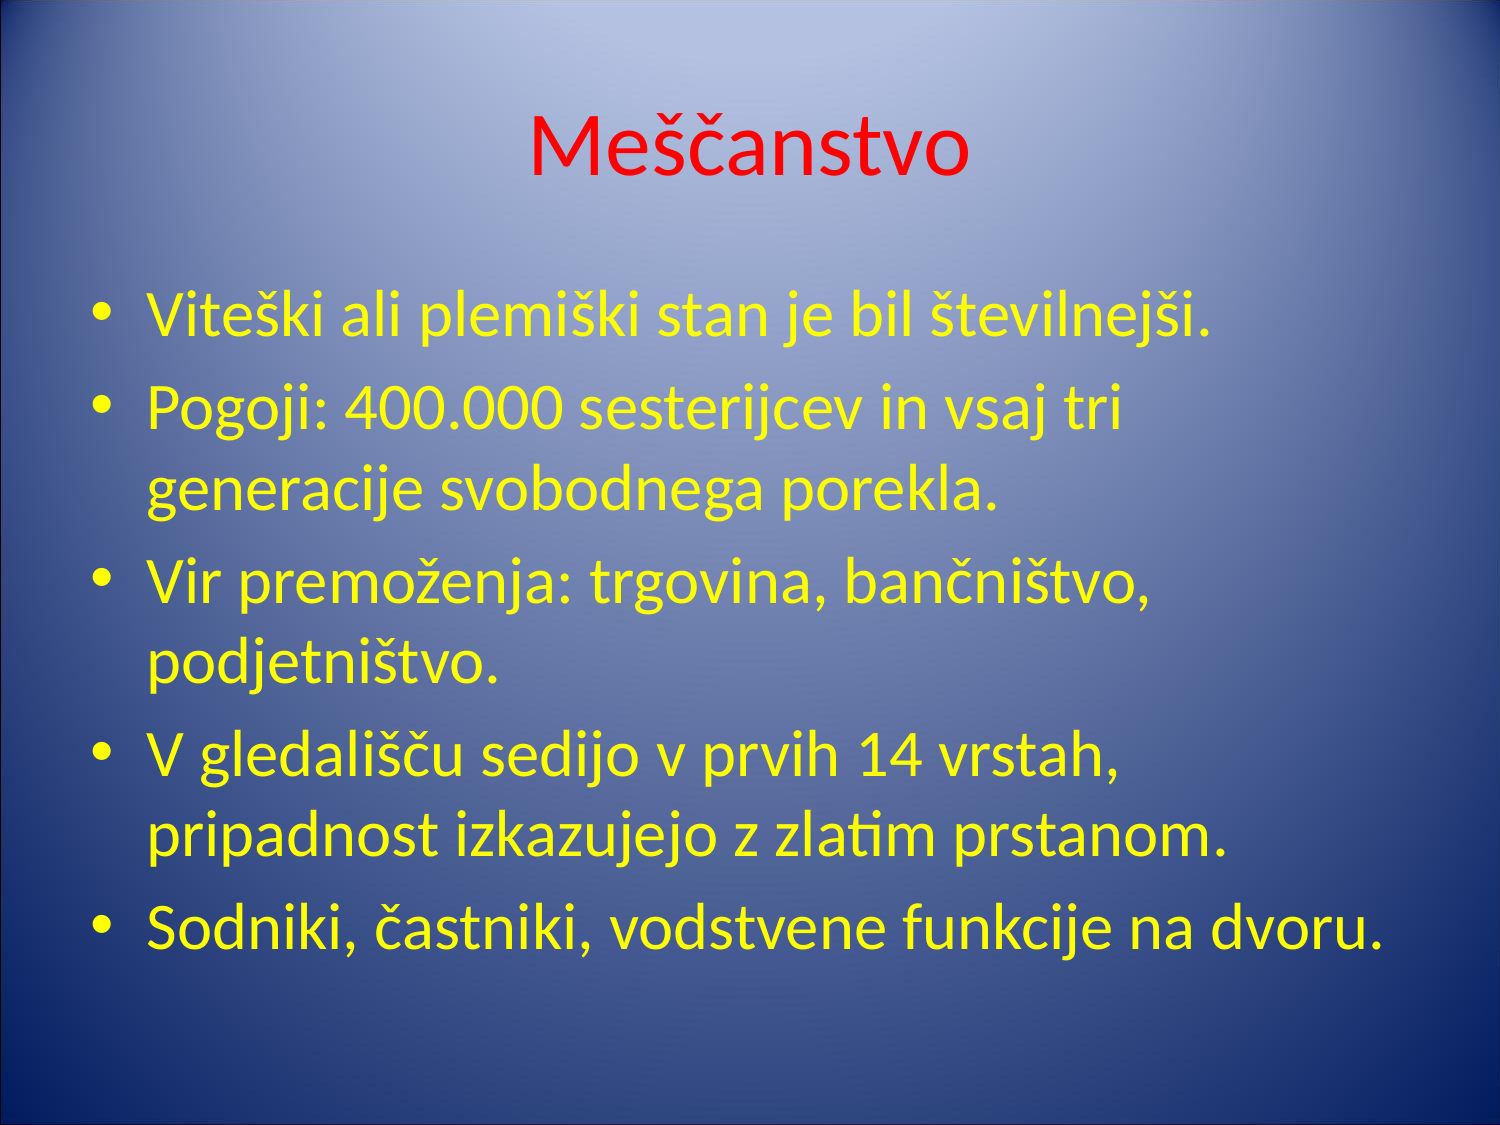

# Meščanstvo
Viteški ali plemiški stan je bil številnejši.
Pogoji: 400.000 sesterijcev in vsaj tri generacije svobodnega porekla.
Vir premoženja: trgovina, bančništvo, podjetništvo.
V gledališču sedijo v prvih 14 vrstah, pripadnost izkazujejo z zlatim prstanom.
Sodniki, častniki, vodstvene funkcije na dvoru.